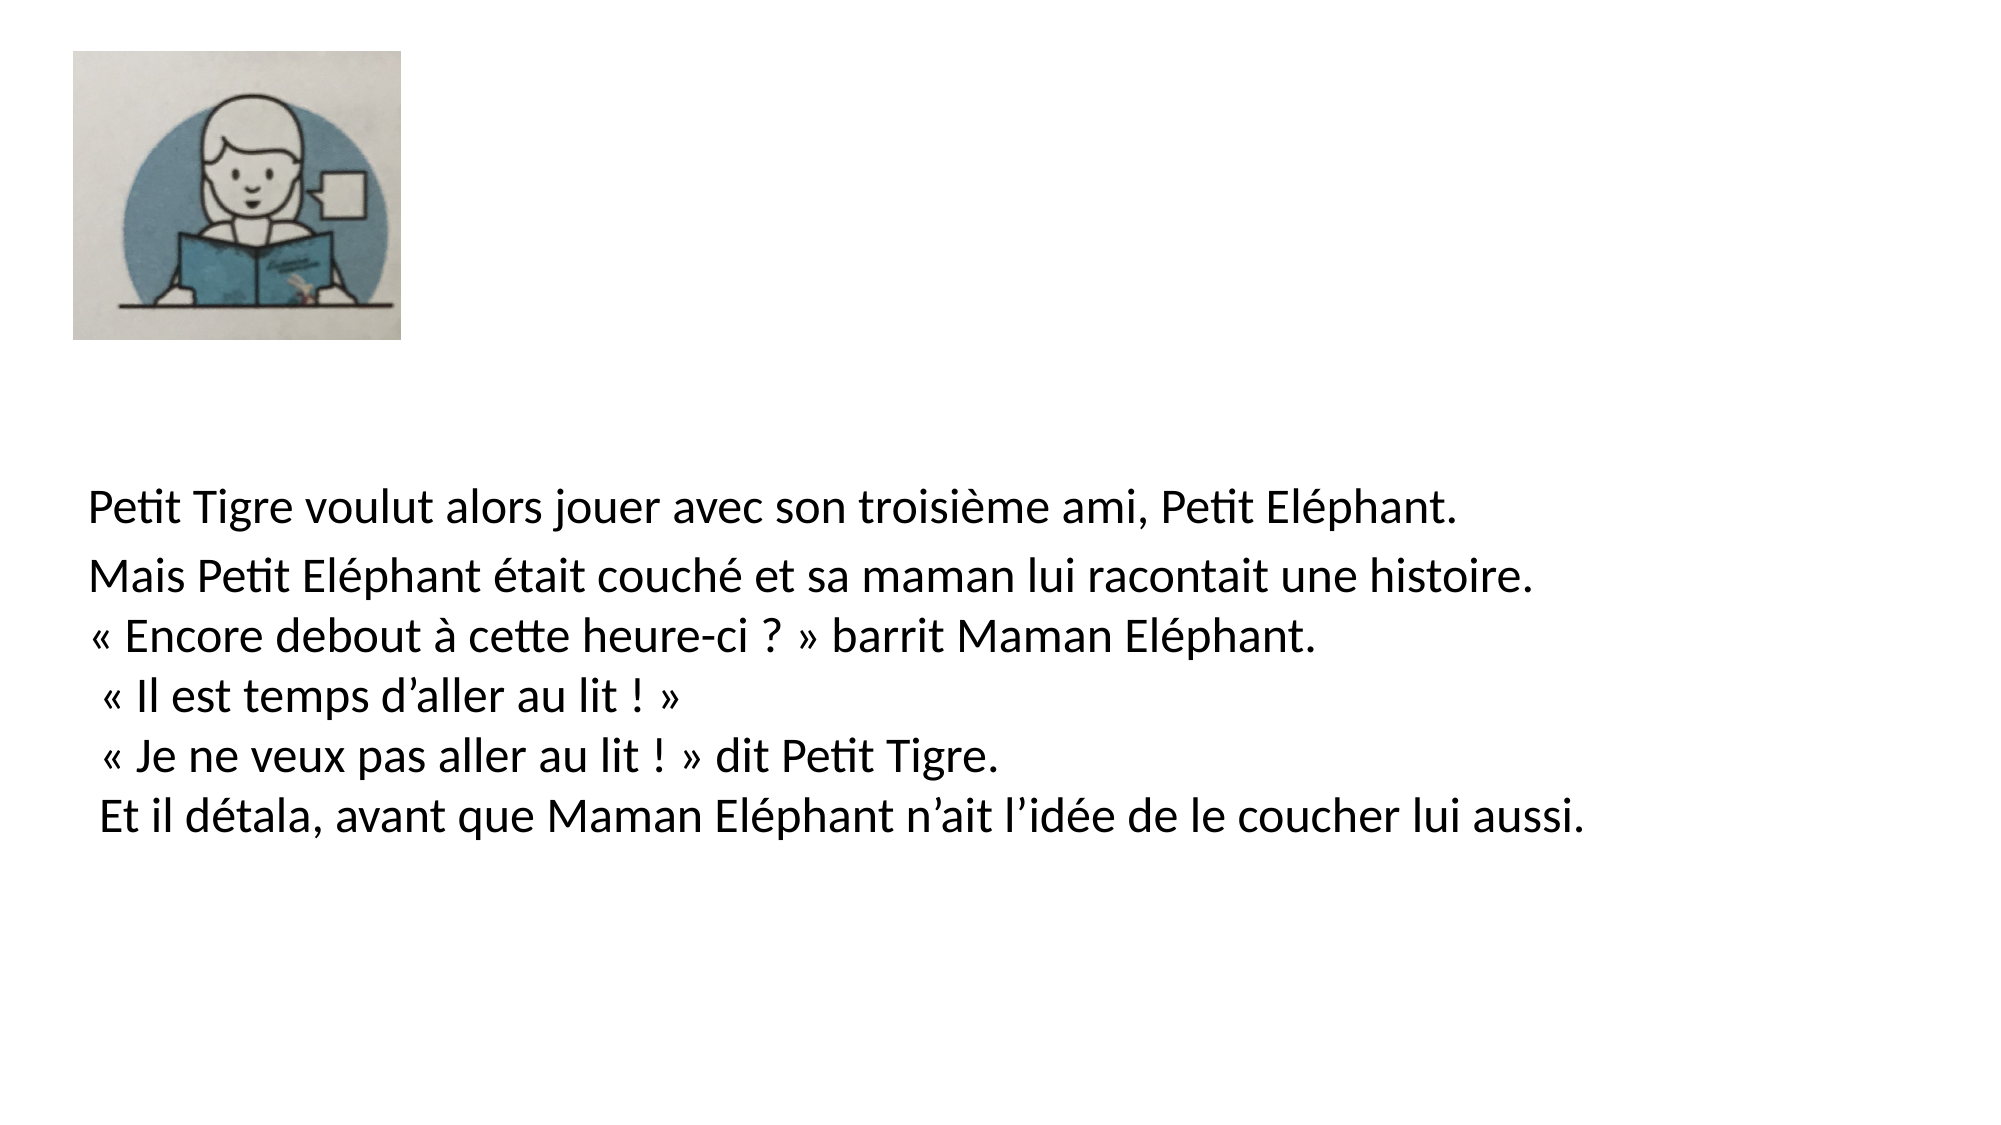

Petit Tigre voulut alors jouer avec son troisième ami, Petit Eléphant.
Mais Petit Eléphant était couché et sa maman lui racontait une histoire.
« Encore debout à cette heure-ci ? » barrit Maman Eléphant.
 « Il est temps d’aller au lit ! »
 « Je ne veux pas aller au lit ! » dit Petit Tigre.
 Et il détala, avant que Maman Eléphant n’ait l’idée de le coucher lui aussi.